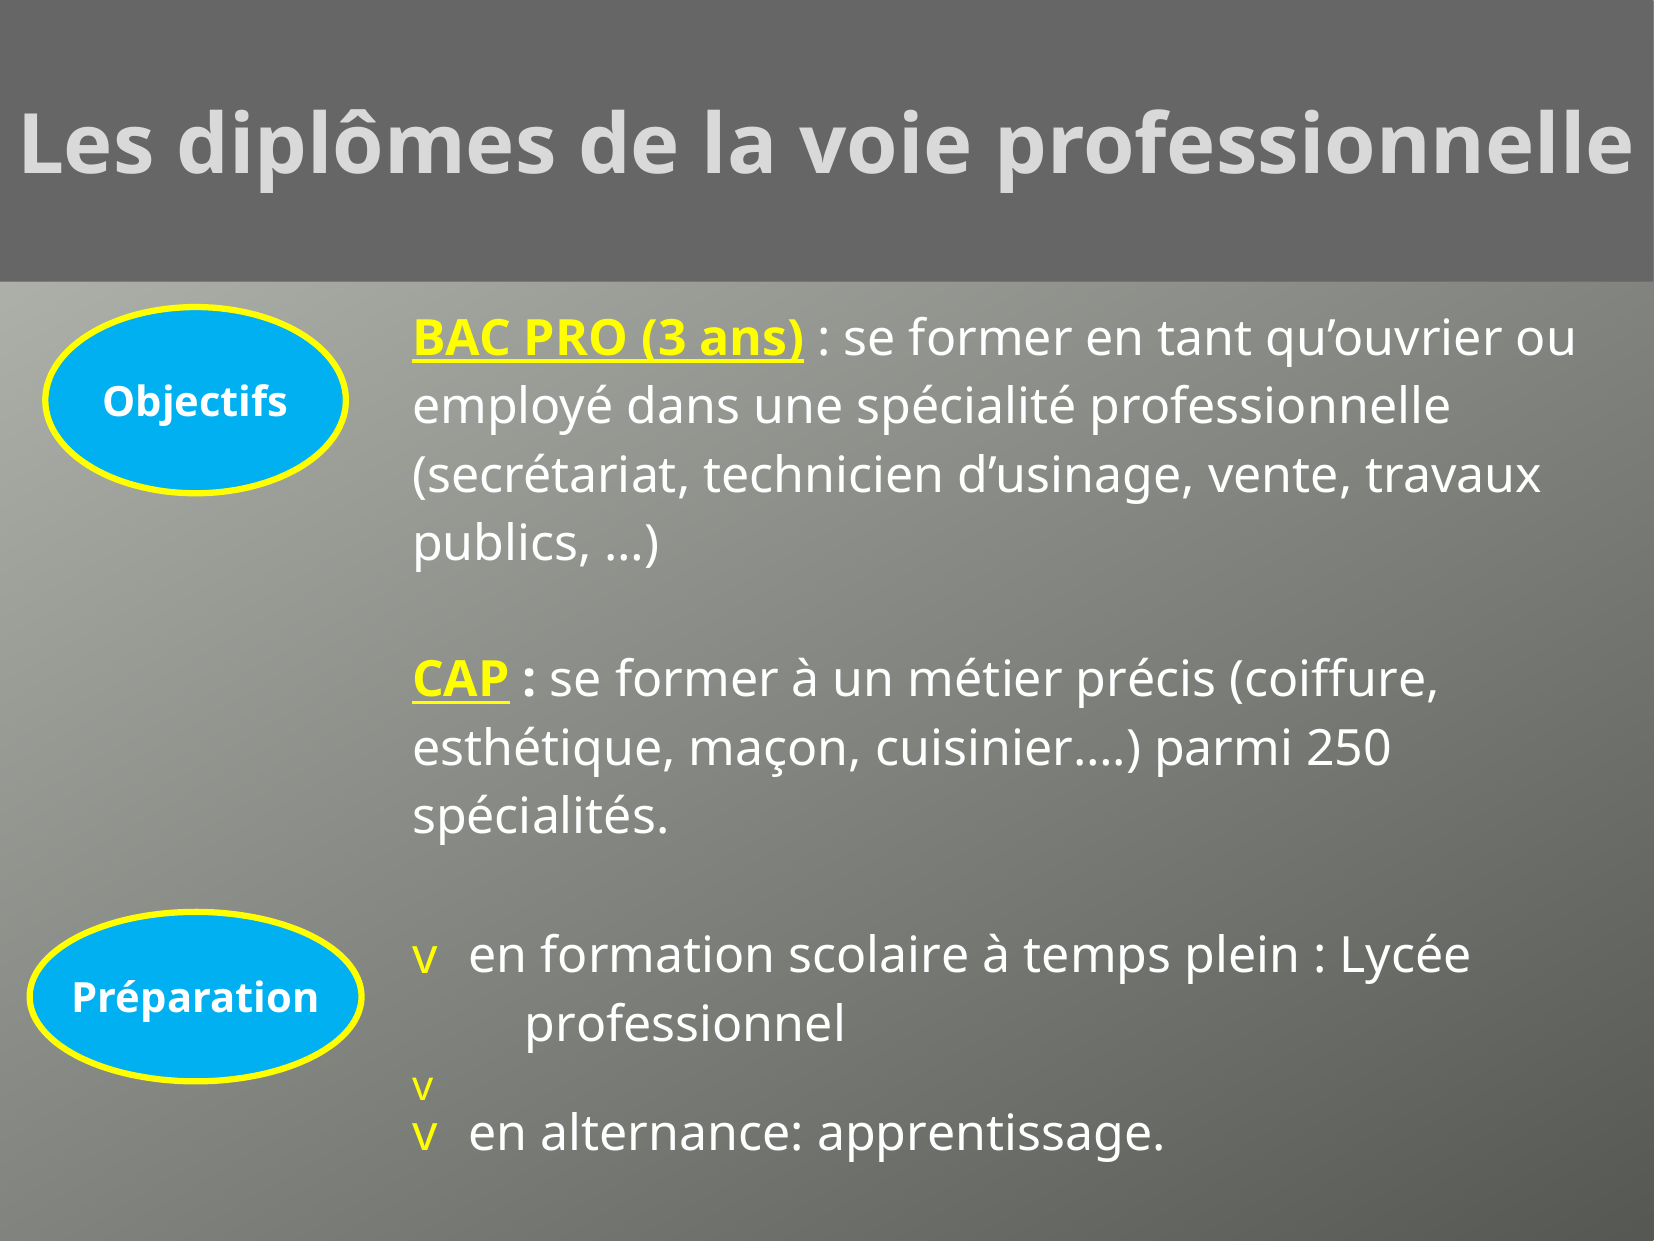

Les diplômes de la voie professionnelle
La voie professionnelle
BAC PRO (3 ans) : se former en tant qu’ouvrier ou employé dans une spécialité professionnelle (secrétariat, technicien d’usinage, vente, travaux publics, …)
CAP : se former à un métier précis (coiffure, esthétique, maçon, cuisinier….) parmi 250 spécialités.
Objectifs
Préparation
en formation scolaire à temps plein : Lycée professionnel
en alternance: apprentissage.